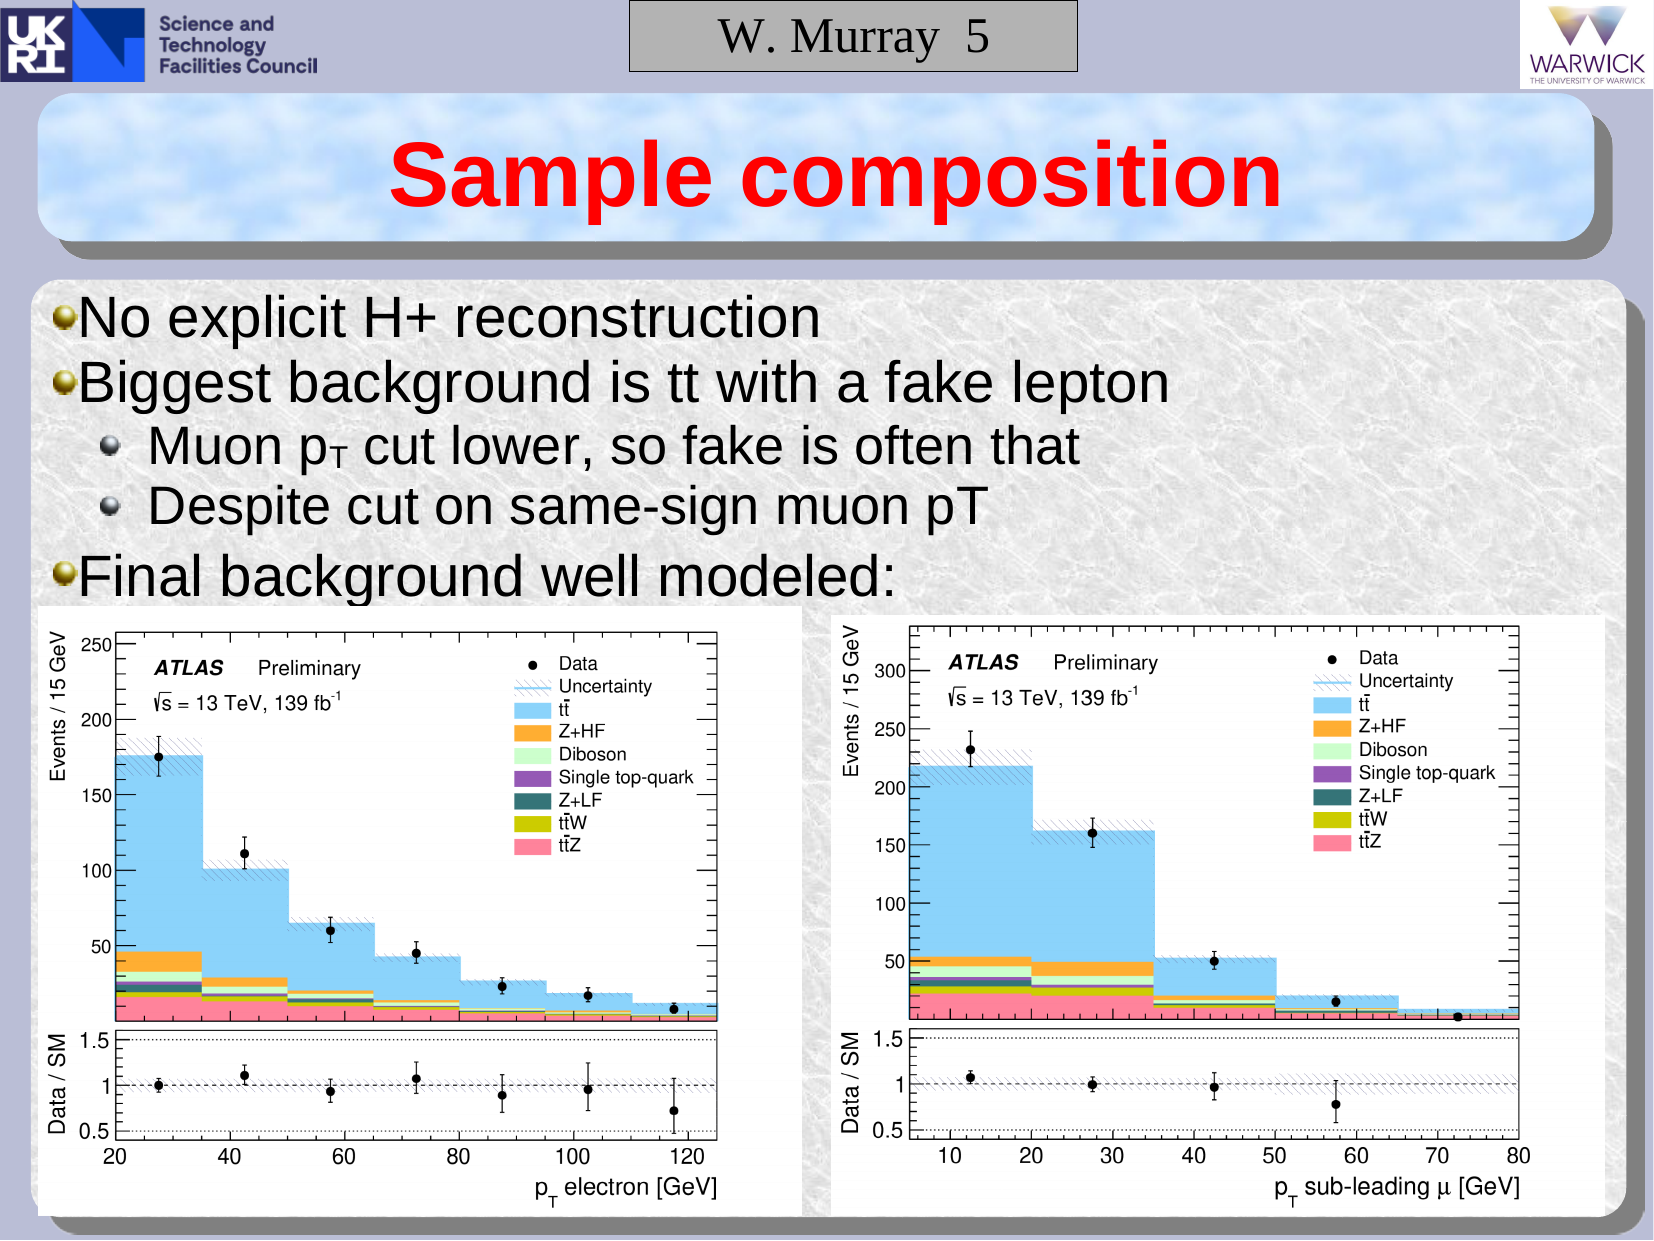

# Sample composition
No explicit H+ reconstruction
Biggest background is tt with a fake lepton
Muon pT cut lower, so fake is often that
Despite cut on same-sign muon pT
Final background well modeled: